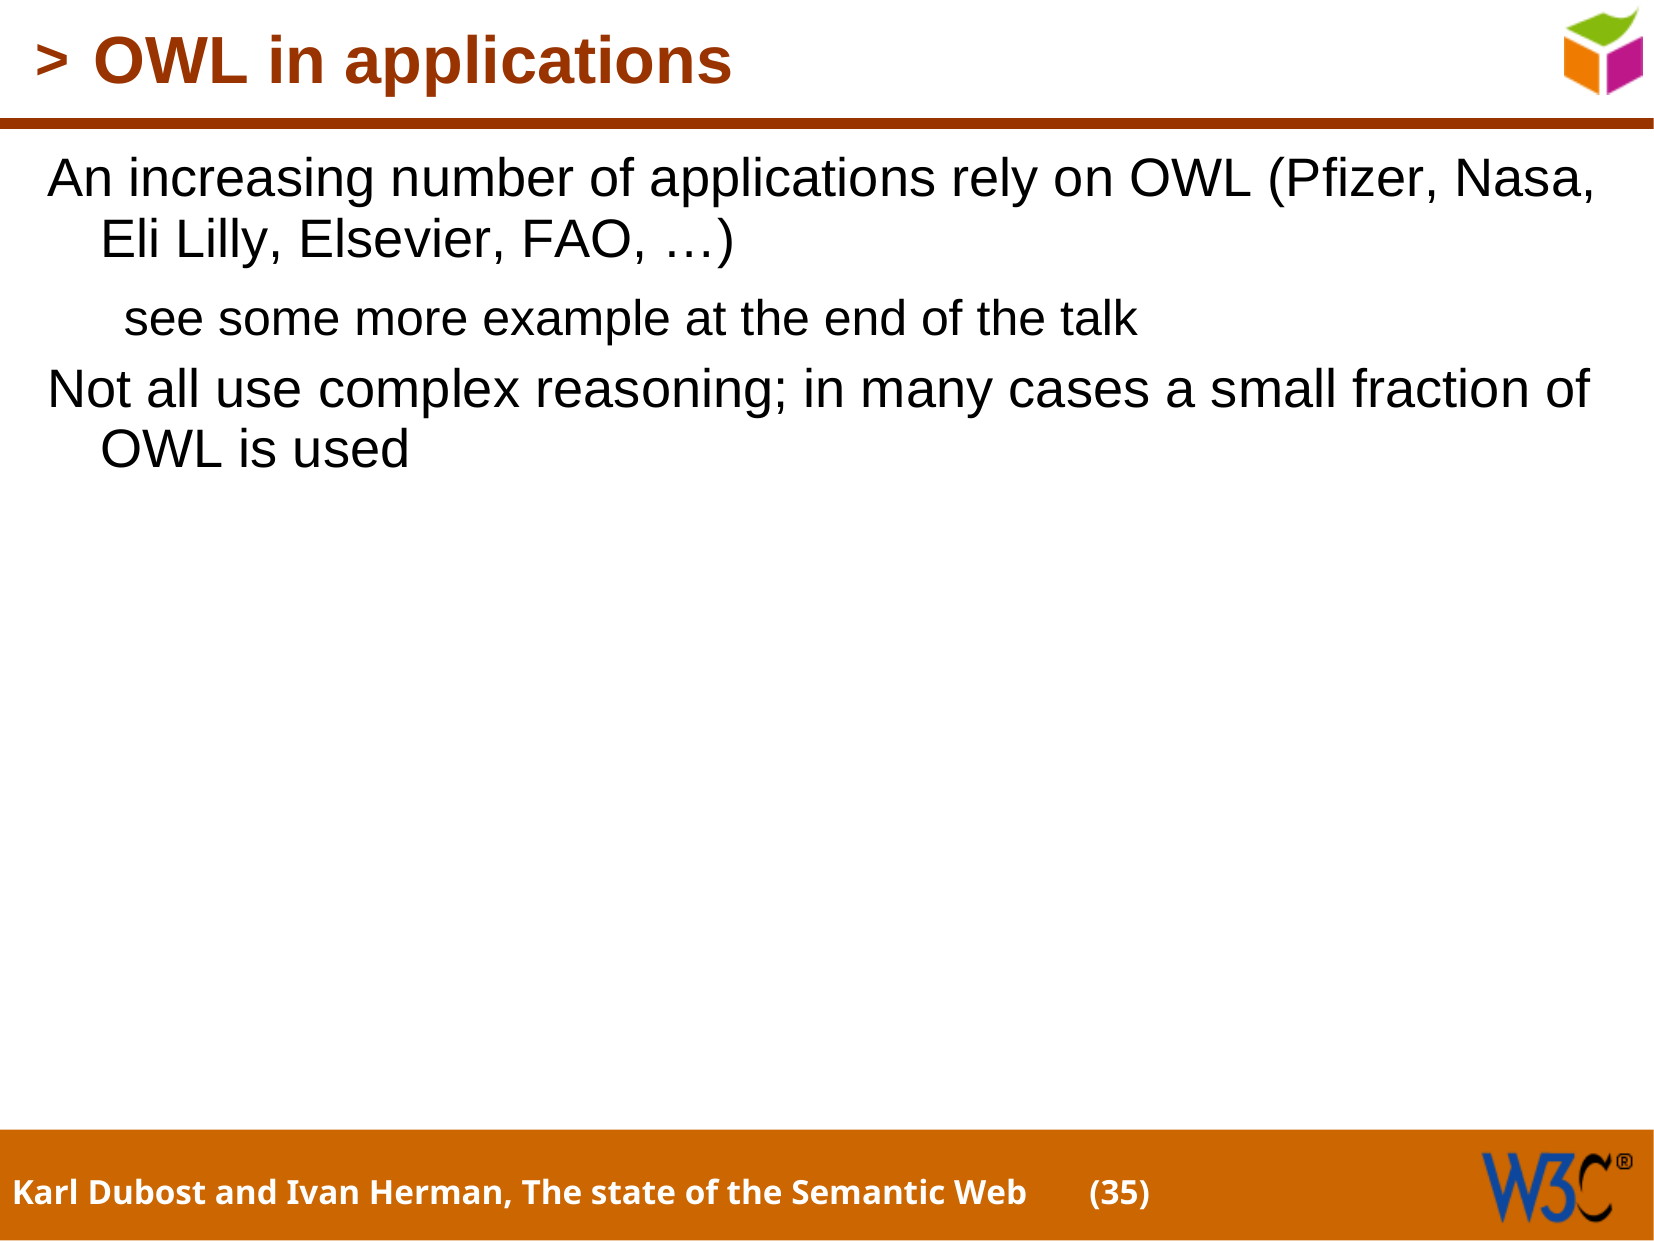

# OWL in applications
An increasing number of applications rely on OWL (Pfizer, Nasa, Eli Lilly, Elsevier, FAO, …)
see some more example at the end of the talk
Not all use complex reasoning; in many cases a small fraction of OWL is used